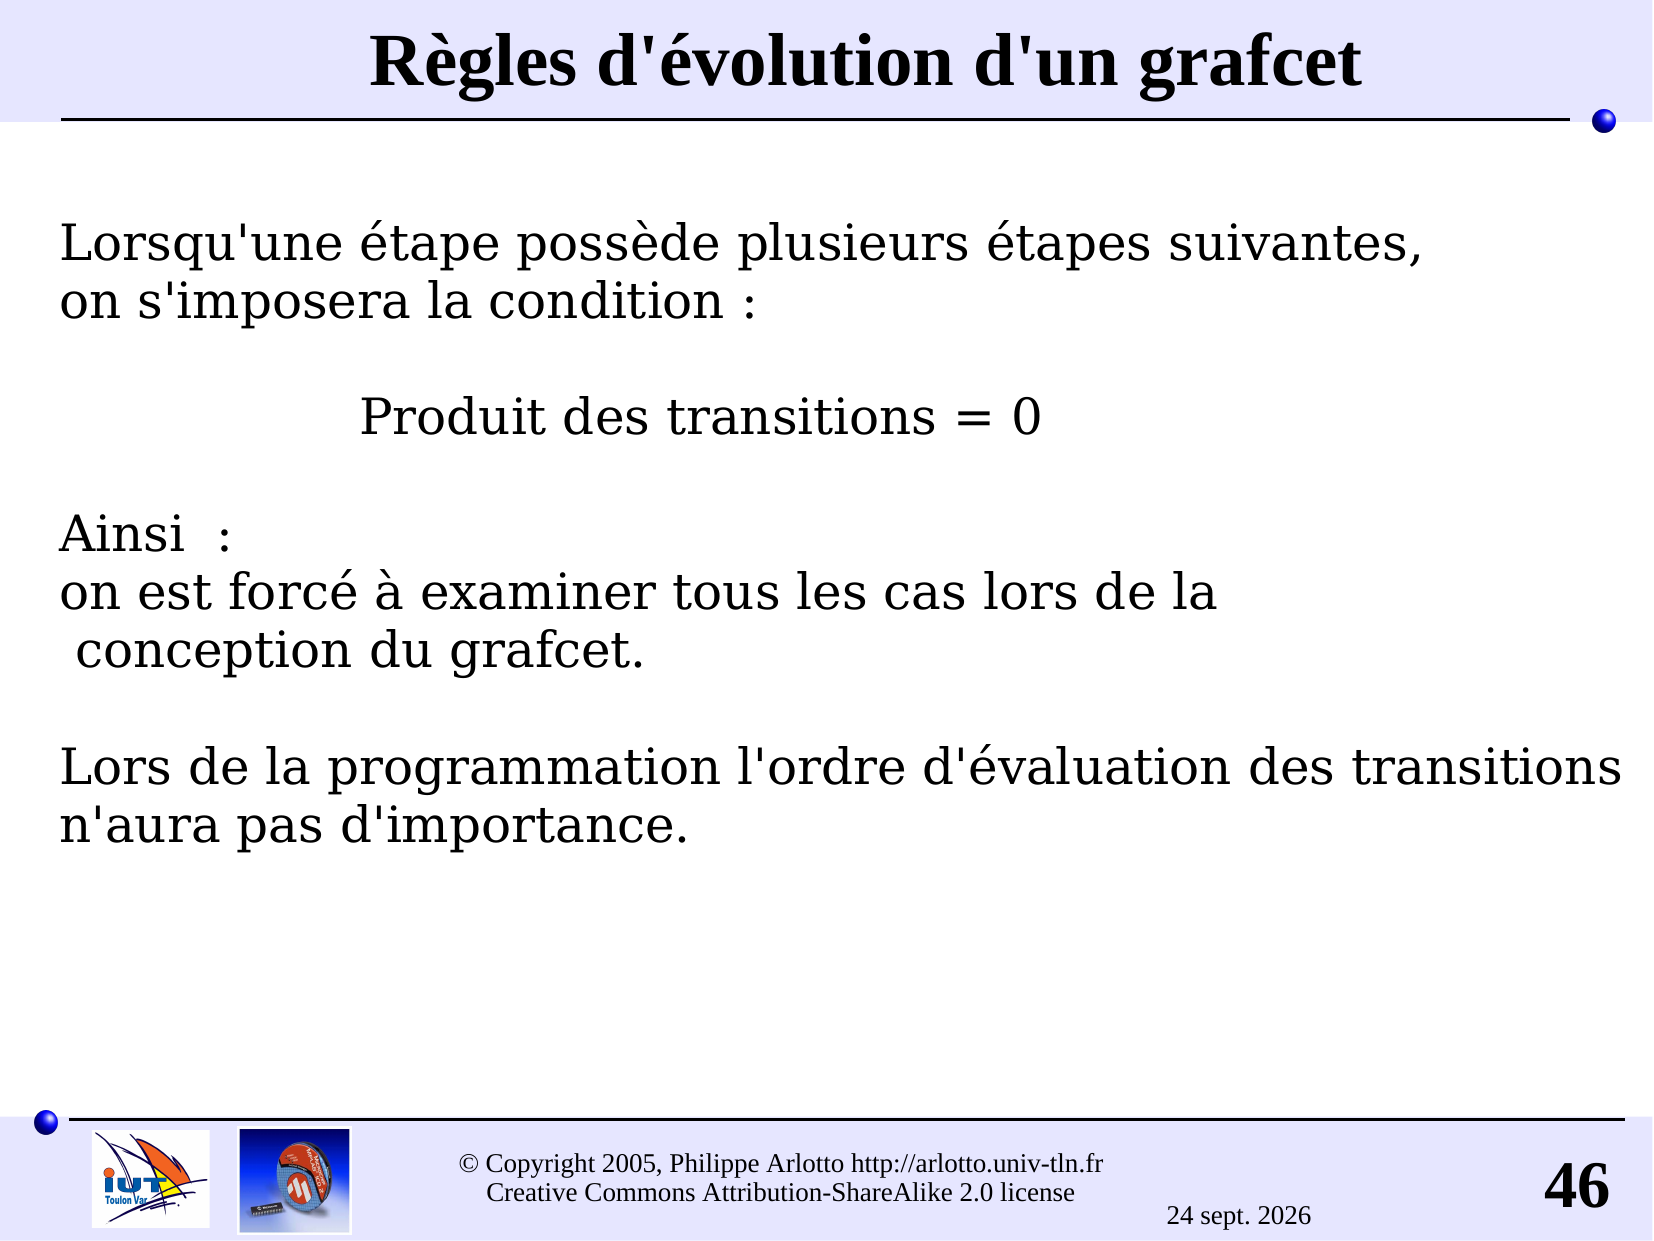

# Règles d'évolution d'un grafcet
Lorsqu'une étape possède plusieurs étapes suivantes,
on s'imposera la condition :
 				Produit des transitions = 0
Ainsi :
on est forcé à examiner tous les cas lors de la
 conception du grafcet.
Lors de la programmation l'ordre d'évaluation des transitions
n'aura pas d'importance.